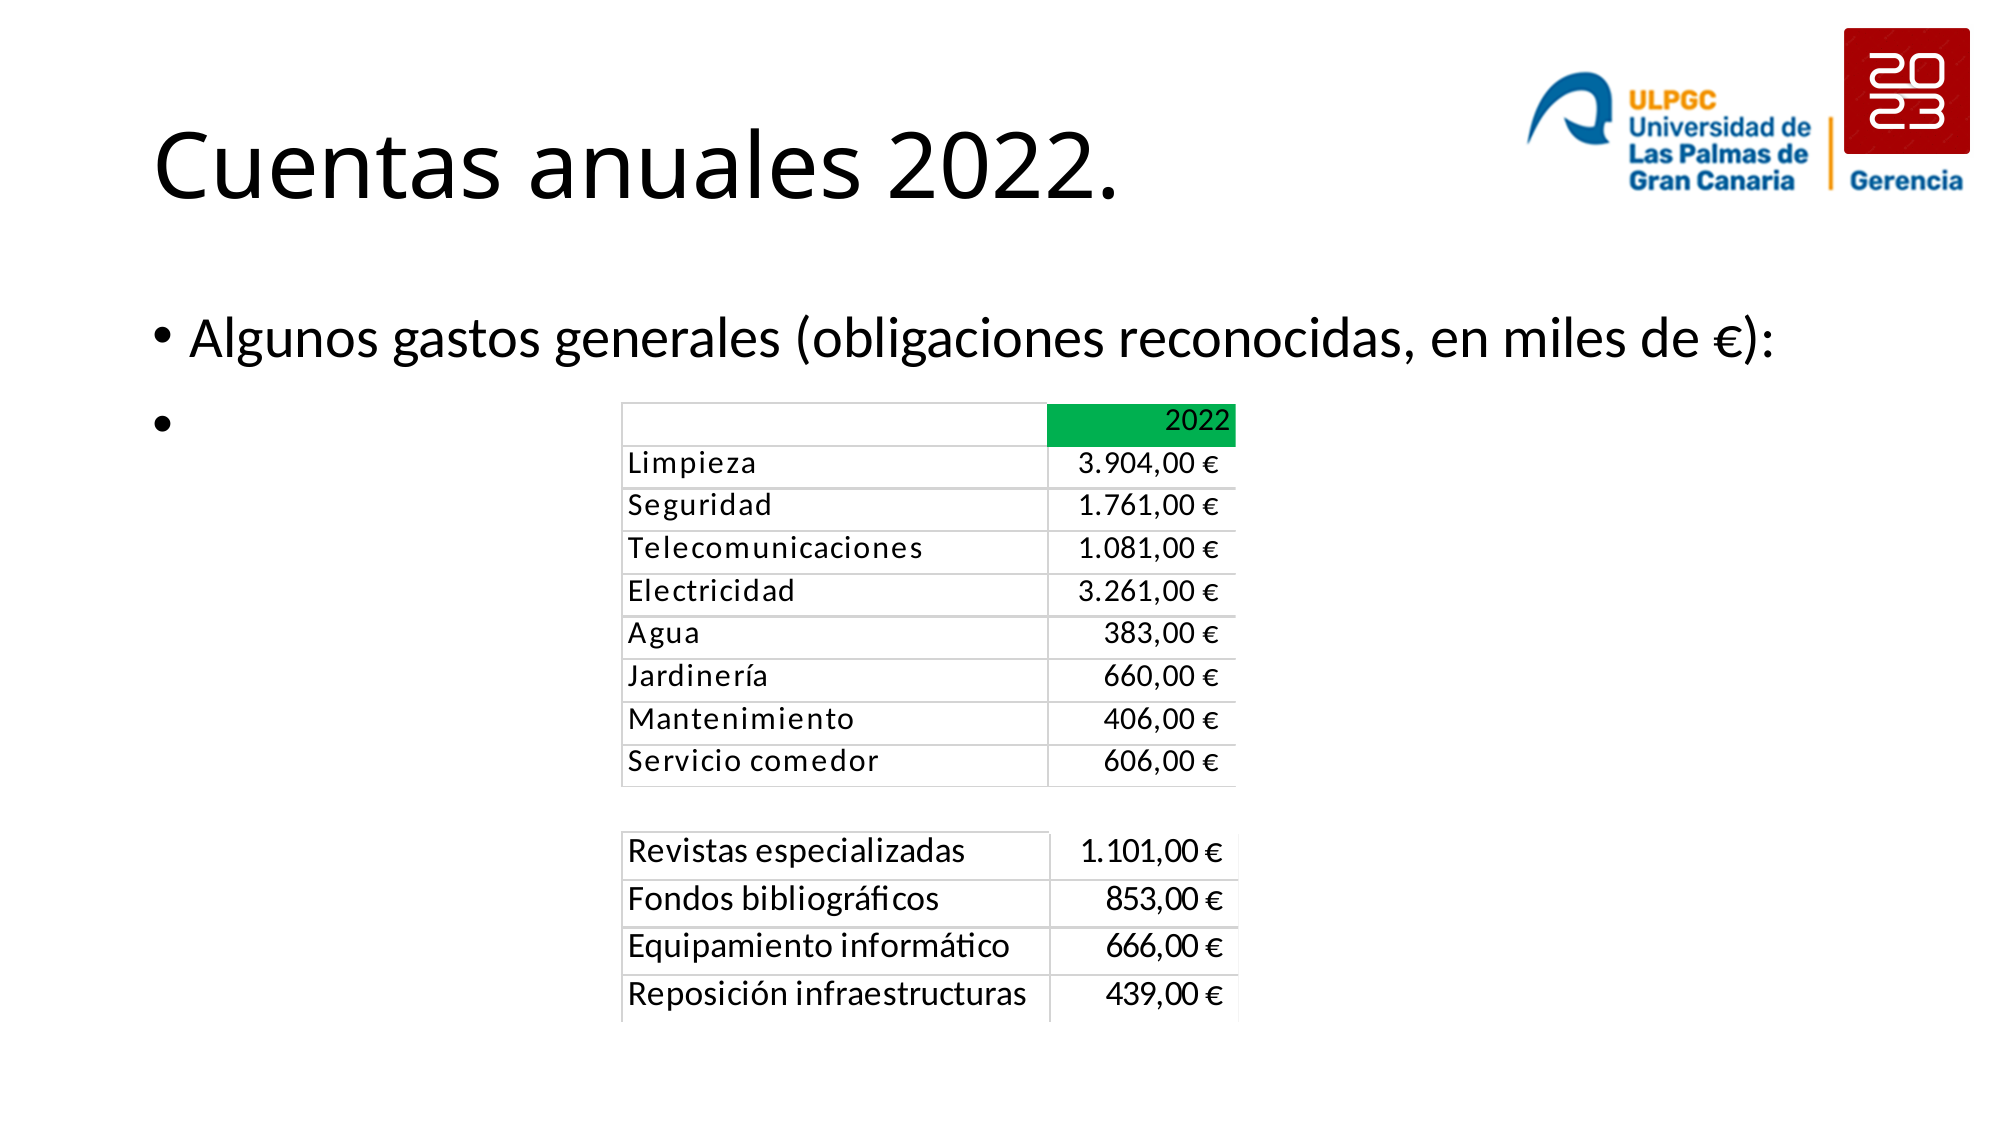

# Cuentas anuales 2022.
Algunos gastos generales (obligaciones reconocidas, en miles de €):